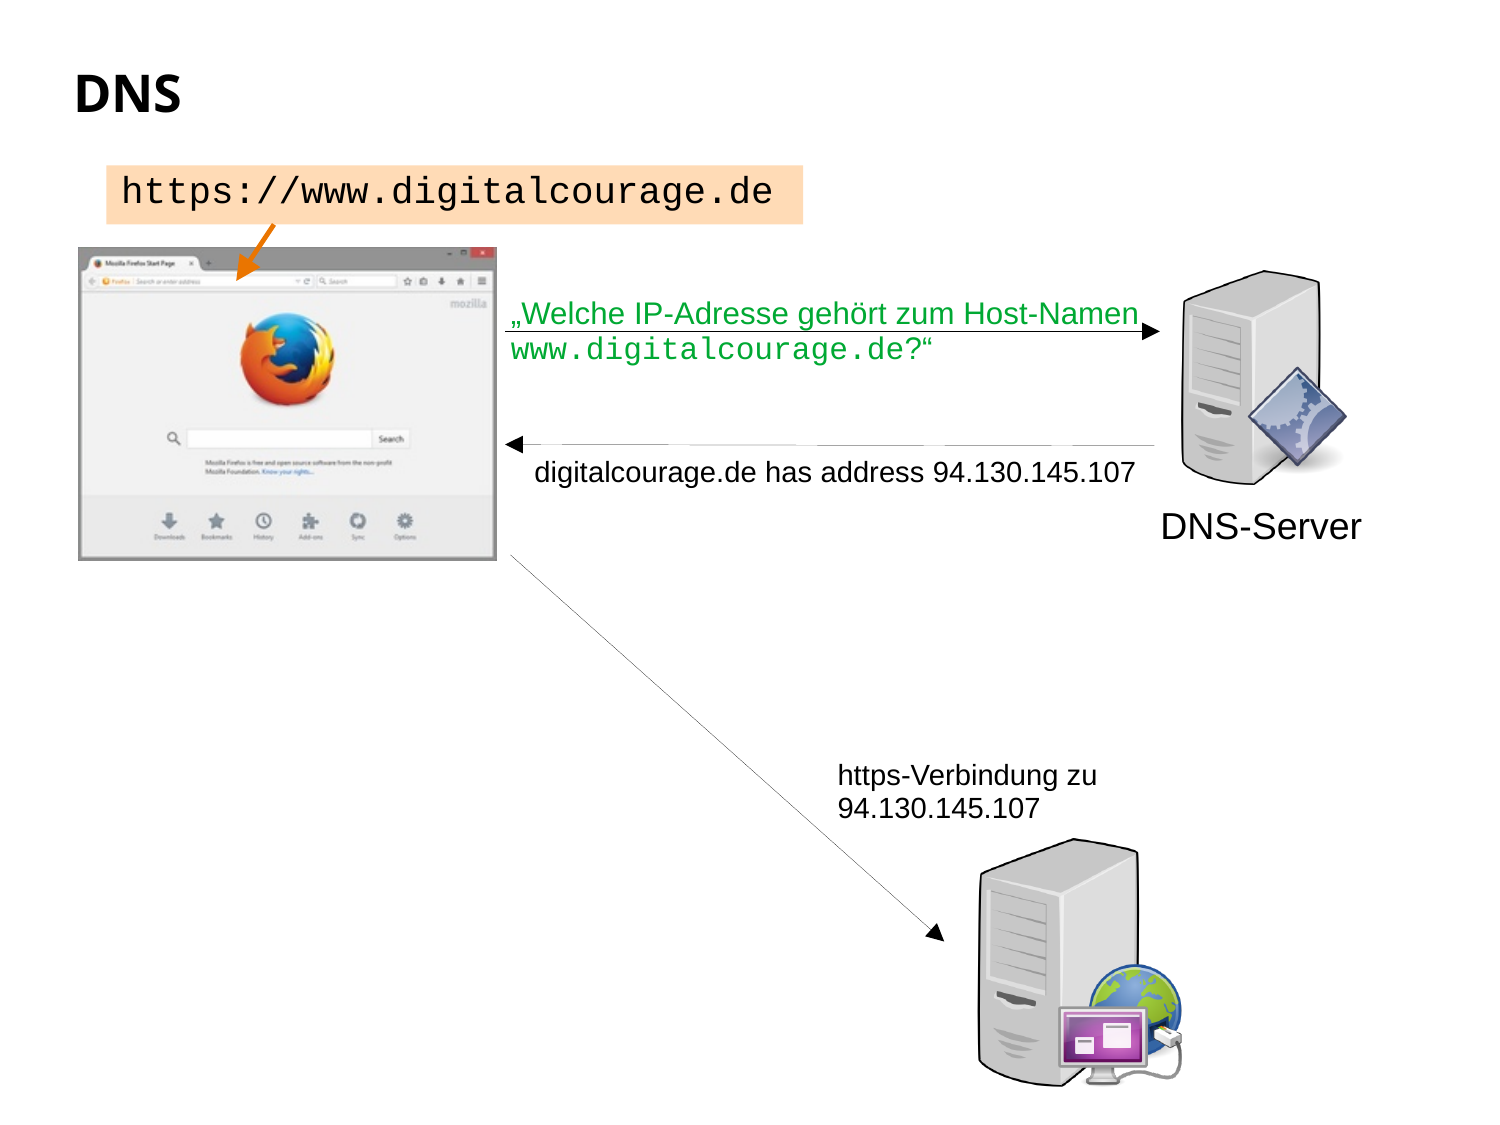

DNS
https://www.digitalcourage.de
„Welche IP-Adresse gehört zum Host-Namen
www.digitalcourage.de?“
digitalcourage.de has address 94.130.145.107
DNS-Server
https-Verbindung zu 94.130.145.107